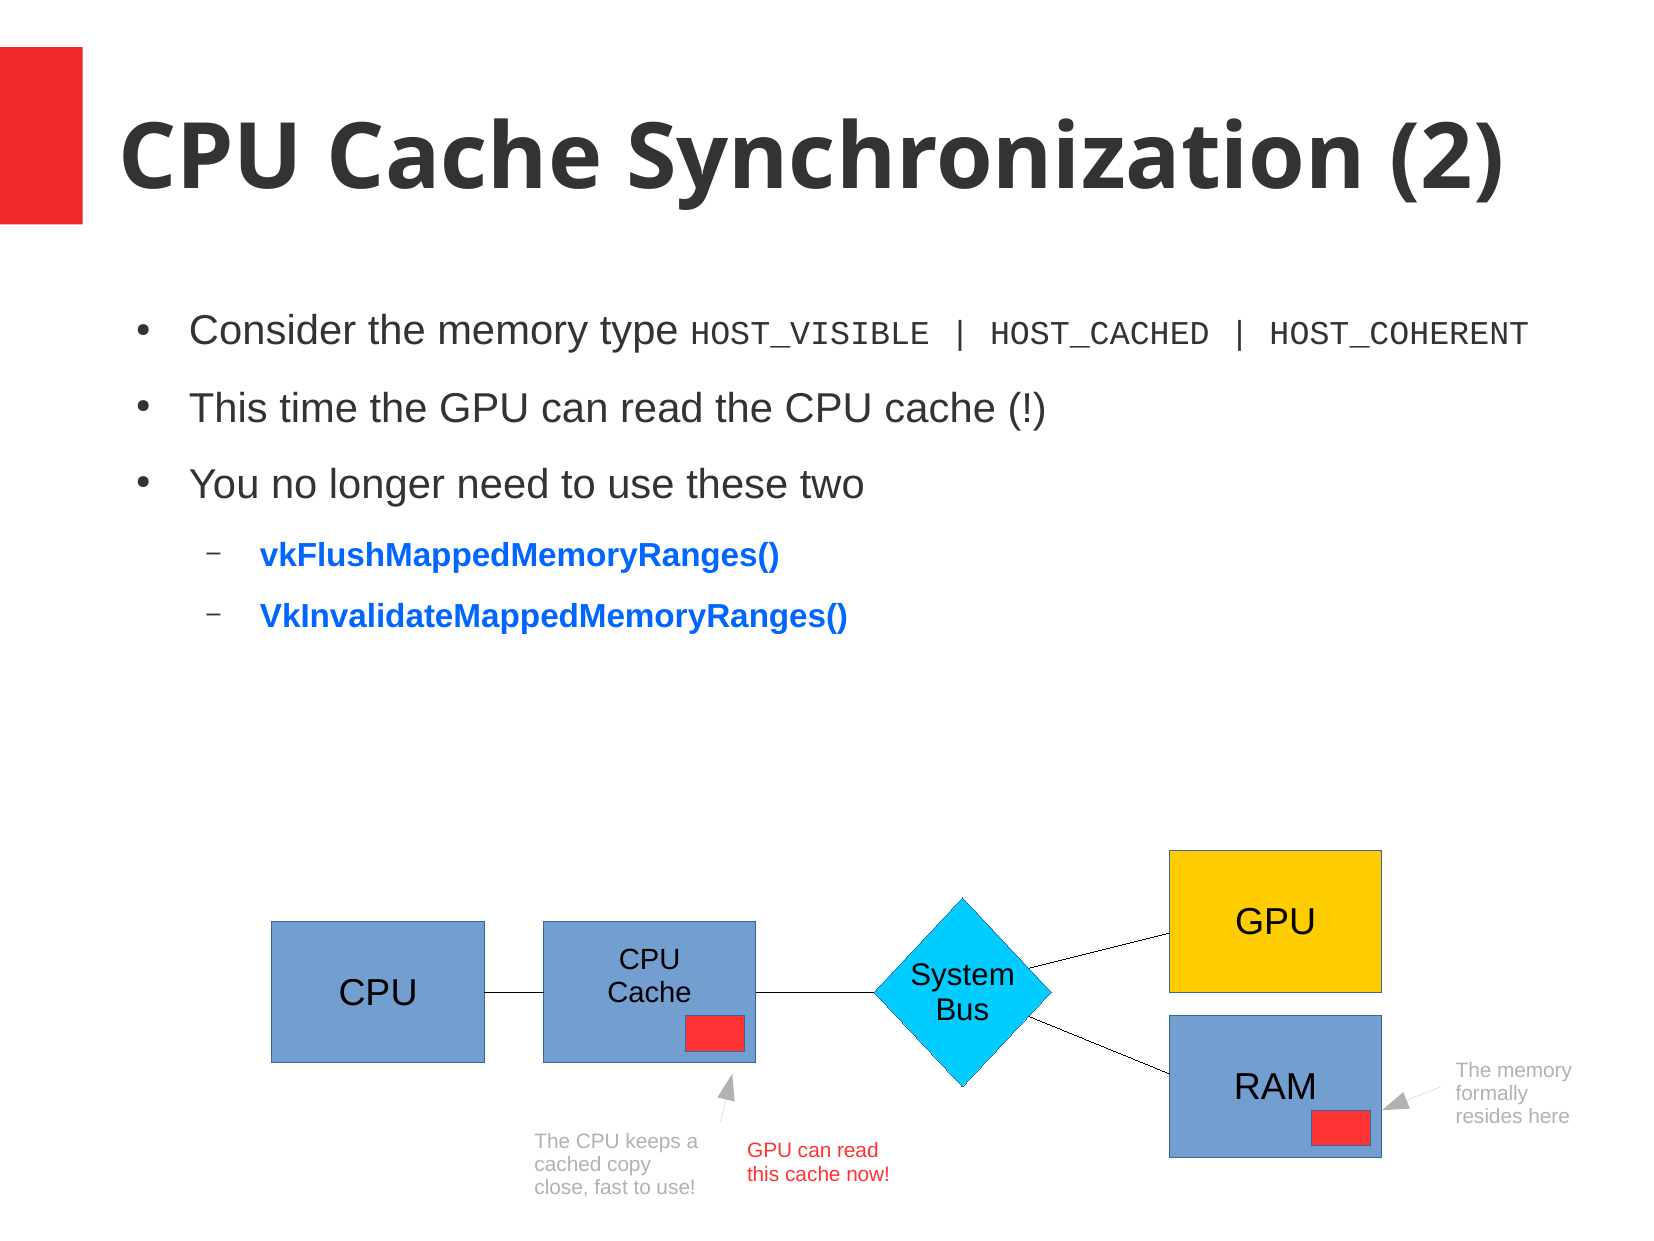

# CPU Cache Synchronization (2)
Consider the memory type HOST_VISIBLE | HOST_CACHED | HOST_COHERENT
This time the GPU can read the CPU cache (!)
You no longer need to use these two
vkFlushMappedMemoryRanges()
VkInvalidateMappedMemoryRanges()
GPU
System
Bus
CPU
CPU
Cache
RAM
The memory
formally
resides here
The CPU keeps a cached copy close, fast to use!
GPU can read this cache now!
This memory resides here
This memory resides here